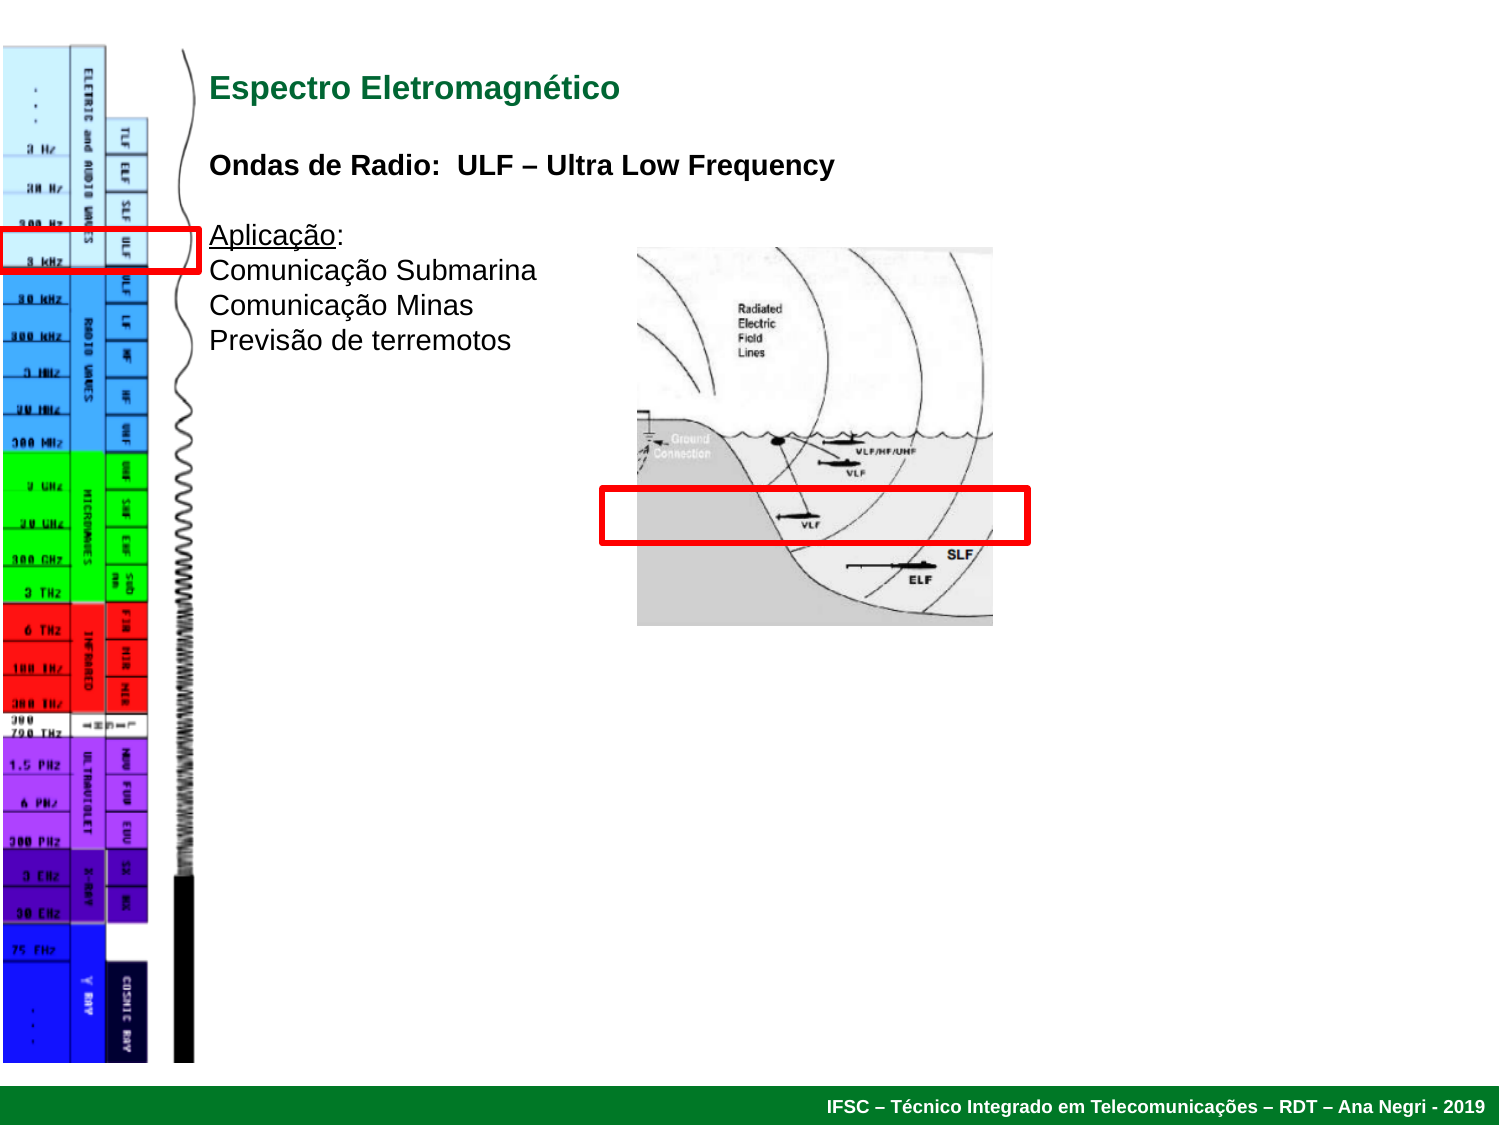

Espectro Eletromagnético
Ondas de Radio: ULF – Ultra Low Frequency
Aplicação:
Comunicação Submarina
Comunicação Minas
Previsão de terremotos
ção
IFSC – Técnico Integrado em Telecomunicações – RDT – Ana Negri - 2019